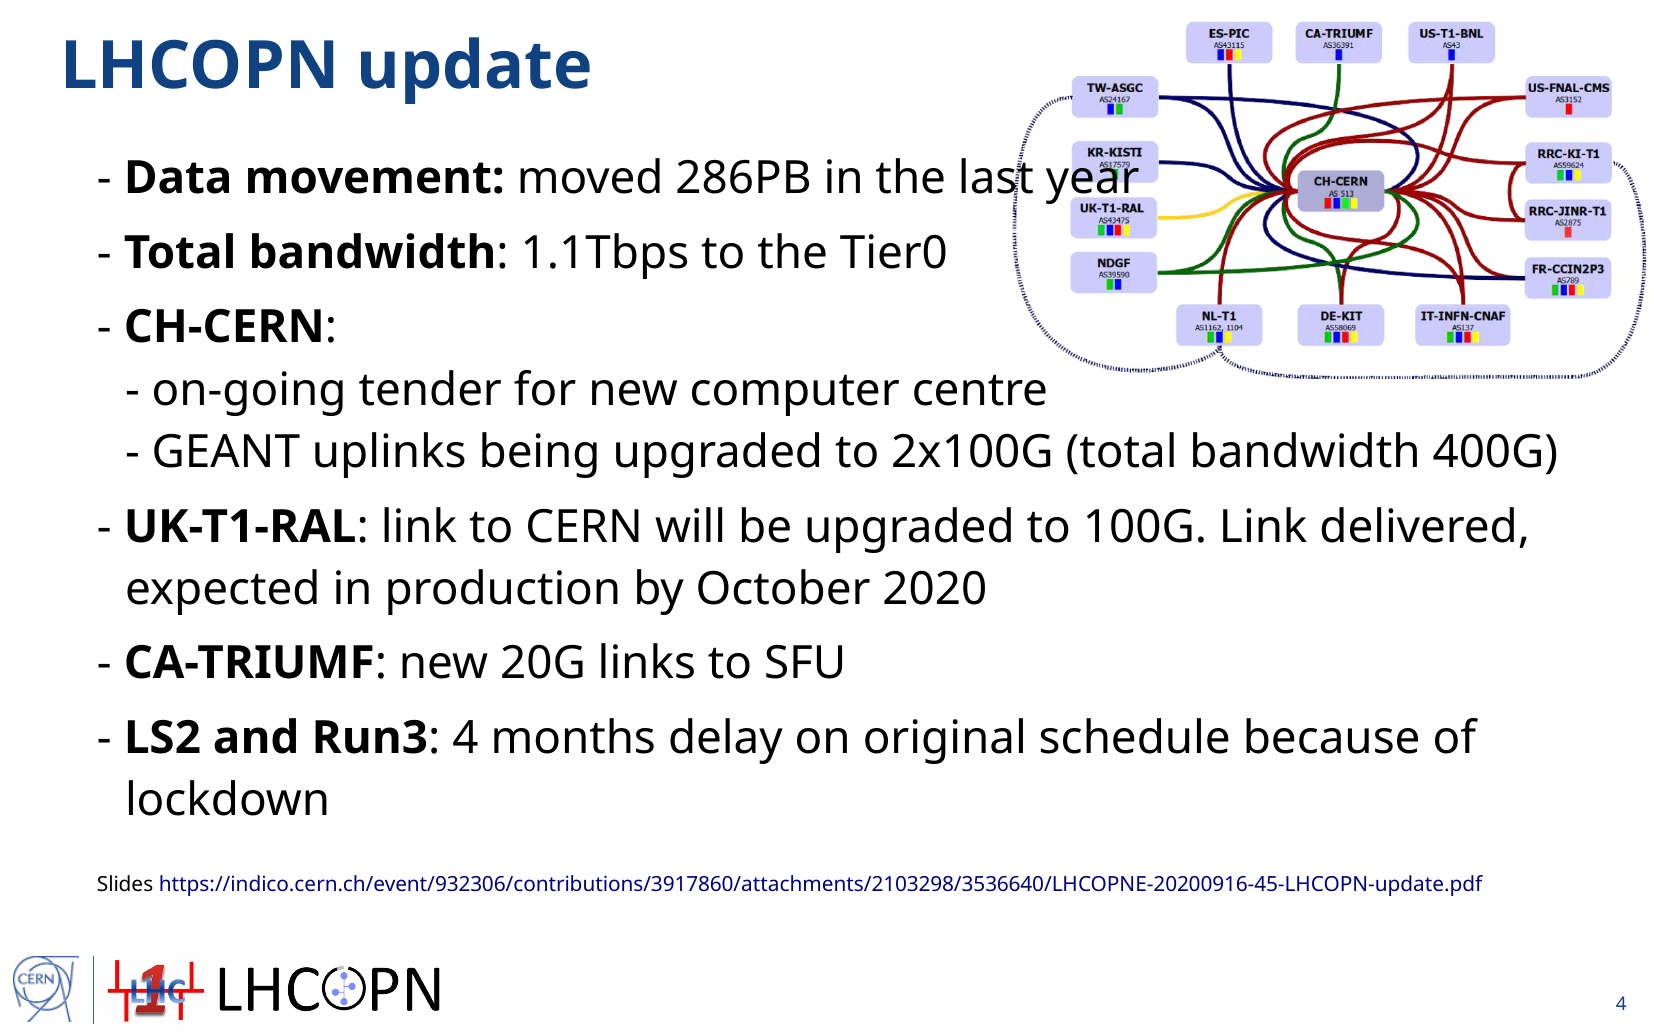

# LHCOPN update
- Data movement: moved 286PB in the last year
- Total bandwidth: 1.1Tbps to the Tier0
- CH-CERN:
- on-going tender for new computer centre
- GEANT uplinks being upgraded to 2x100G (total bandwidth 400G)
- UK-T1-RAL: link to CERN will be upgraded to 100G. Link delivered, expected in production by October 2020
- CA-TRIUMF: new 20G links to SFU
- LS2 and Run3: 4 months delay on original schedule because of lockdown
Slides https://indico.cern.ch/event/932306/contributions/3917860/attachments/2103298/3536640/LHCOPNE-20200916-45-LHCOPN-update.pdf